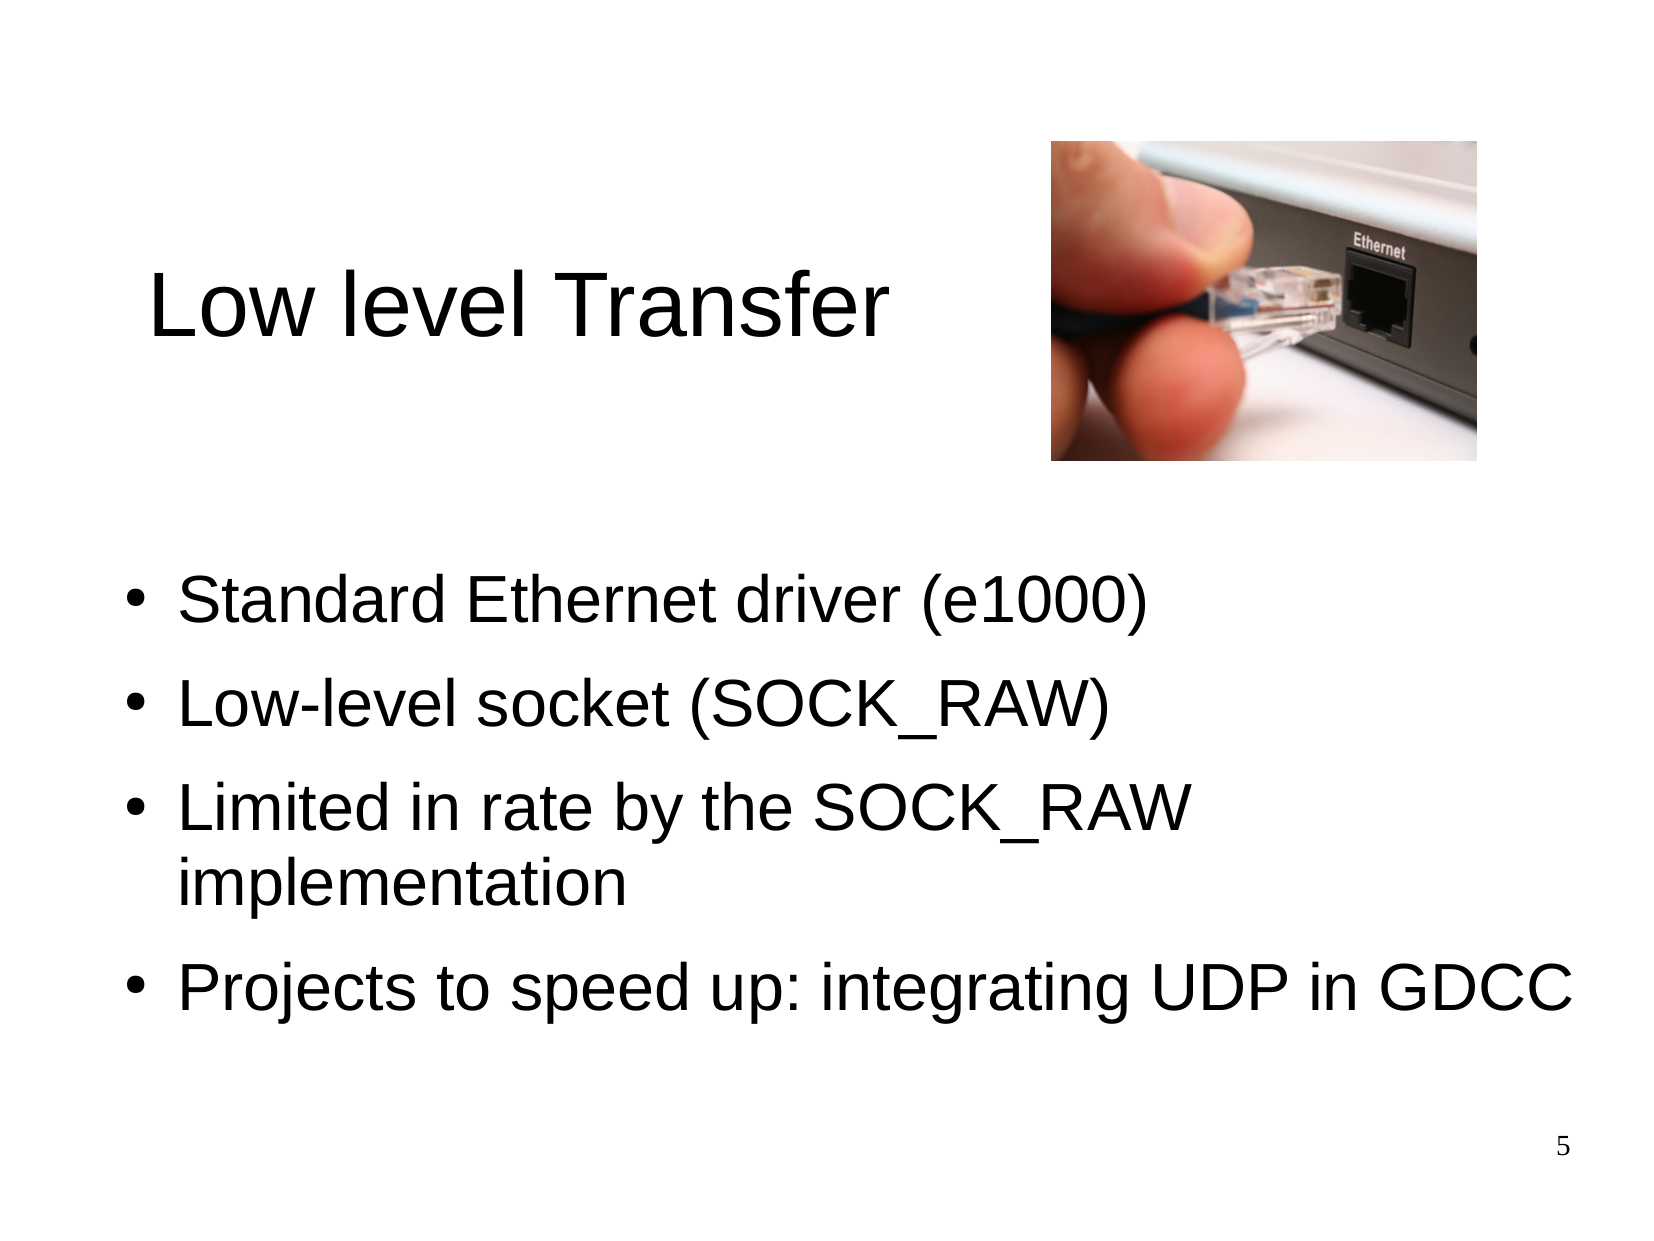

# Low level Transfer
Standard Ethernet driver (e1000)
Low-level socket (SOCK_RAW)
Limited in rate by the SOCK_RAW implementation
Projects to speed up: integrating UDP in GDCC
5